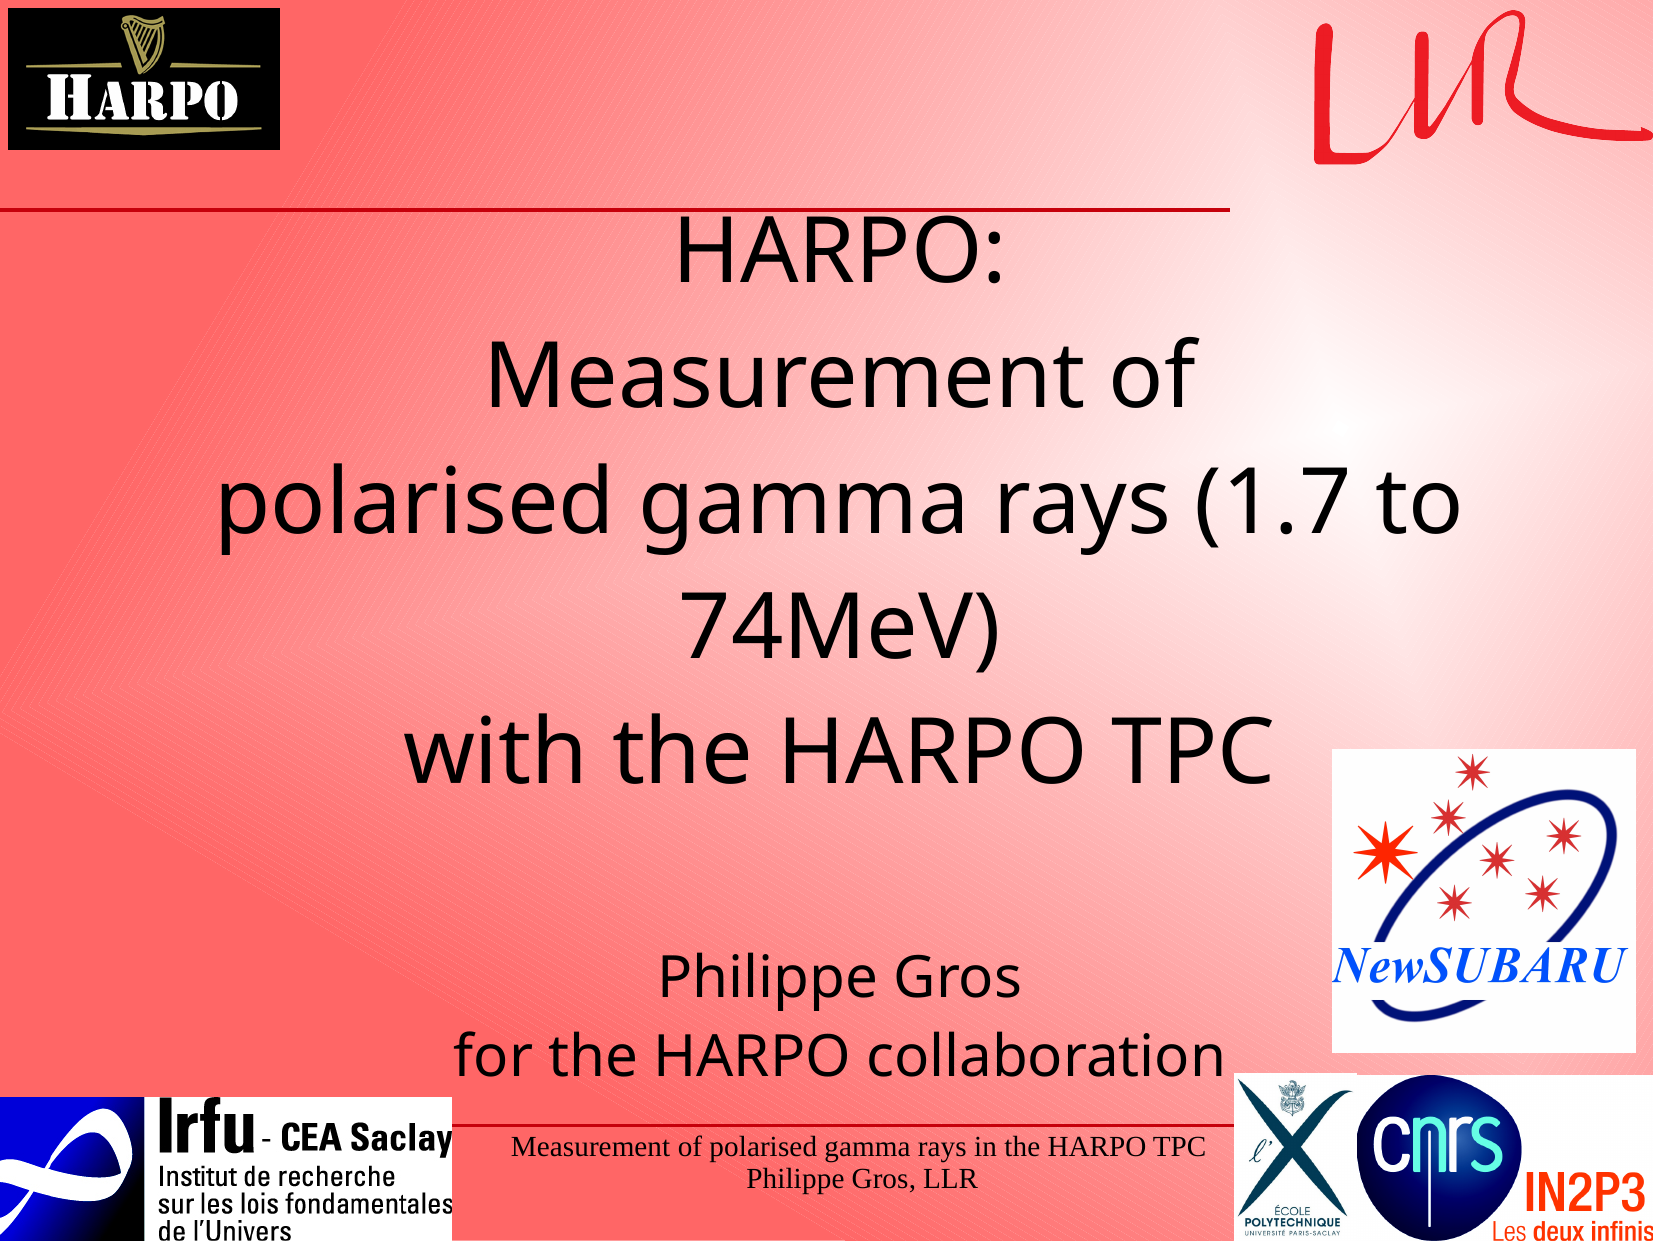

# HARPO: Measurement of polarised gamma rays (1.7 to 74MeV) with the HARPO TPC Philippe Gros for the HARPO collaboration
2014-10-16
1